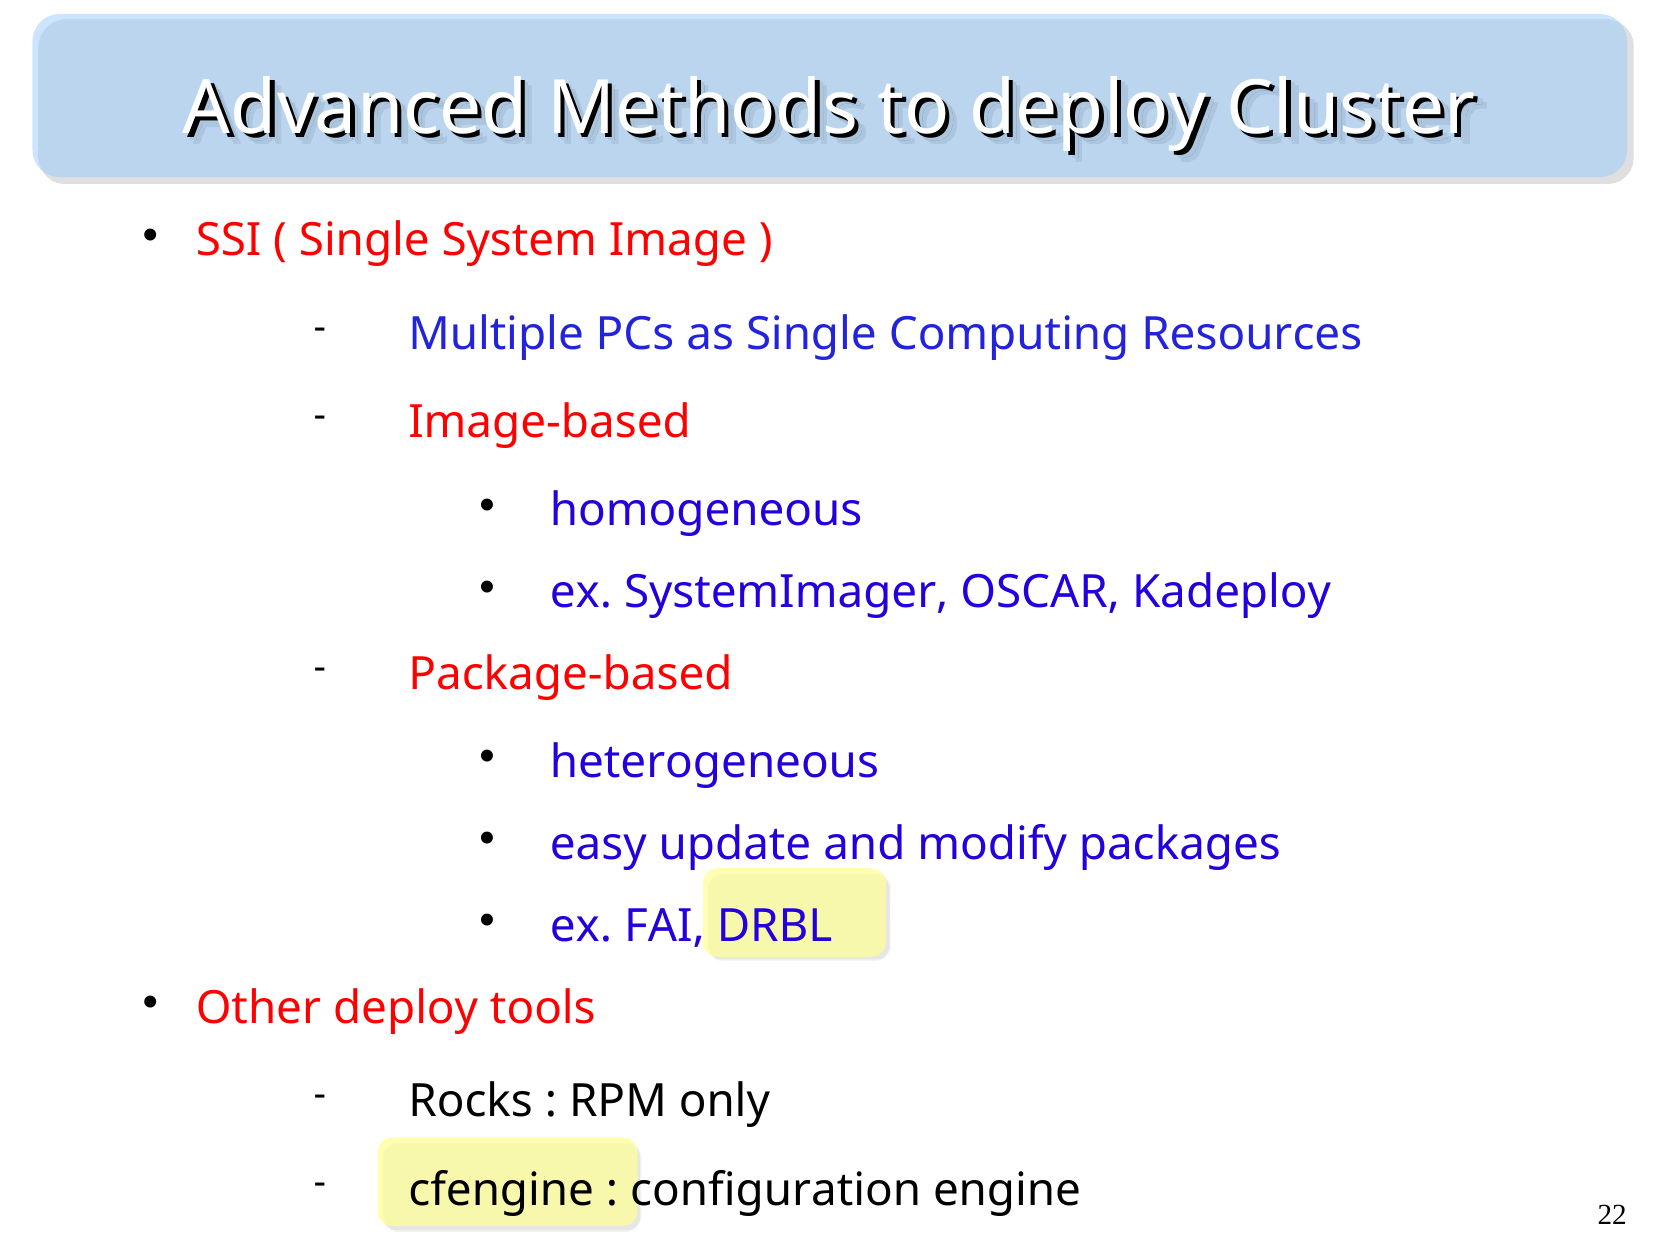

Advanced Methods to deploy Cluster
SSI ( Single System Image )
Multiple PCs as Single Computing Resources
Image-based
homogeneous
ex. SystemImager, OSCAR, Kadeploy
Package-based
heterogeneous
easy update and modify packages
ex. FAI, DRBL
Other deploy tools
Rocks : RPM only
cfengine : configuration engine
22